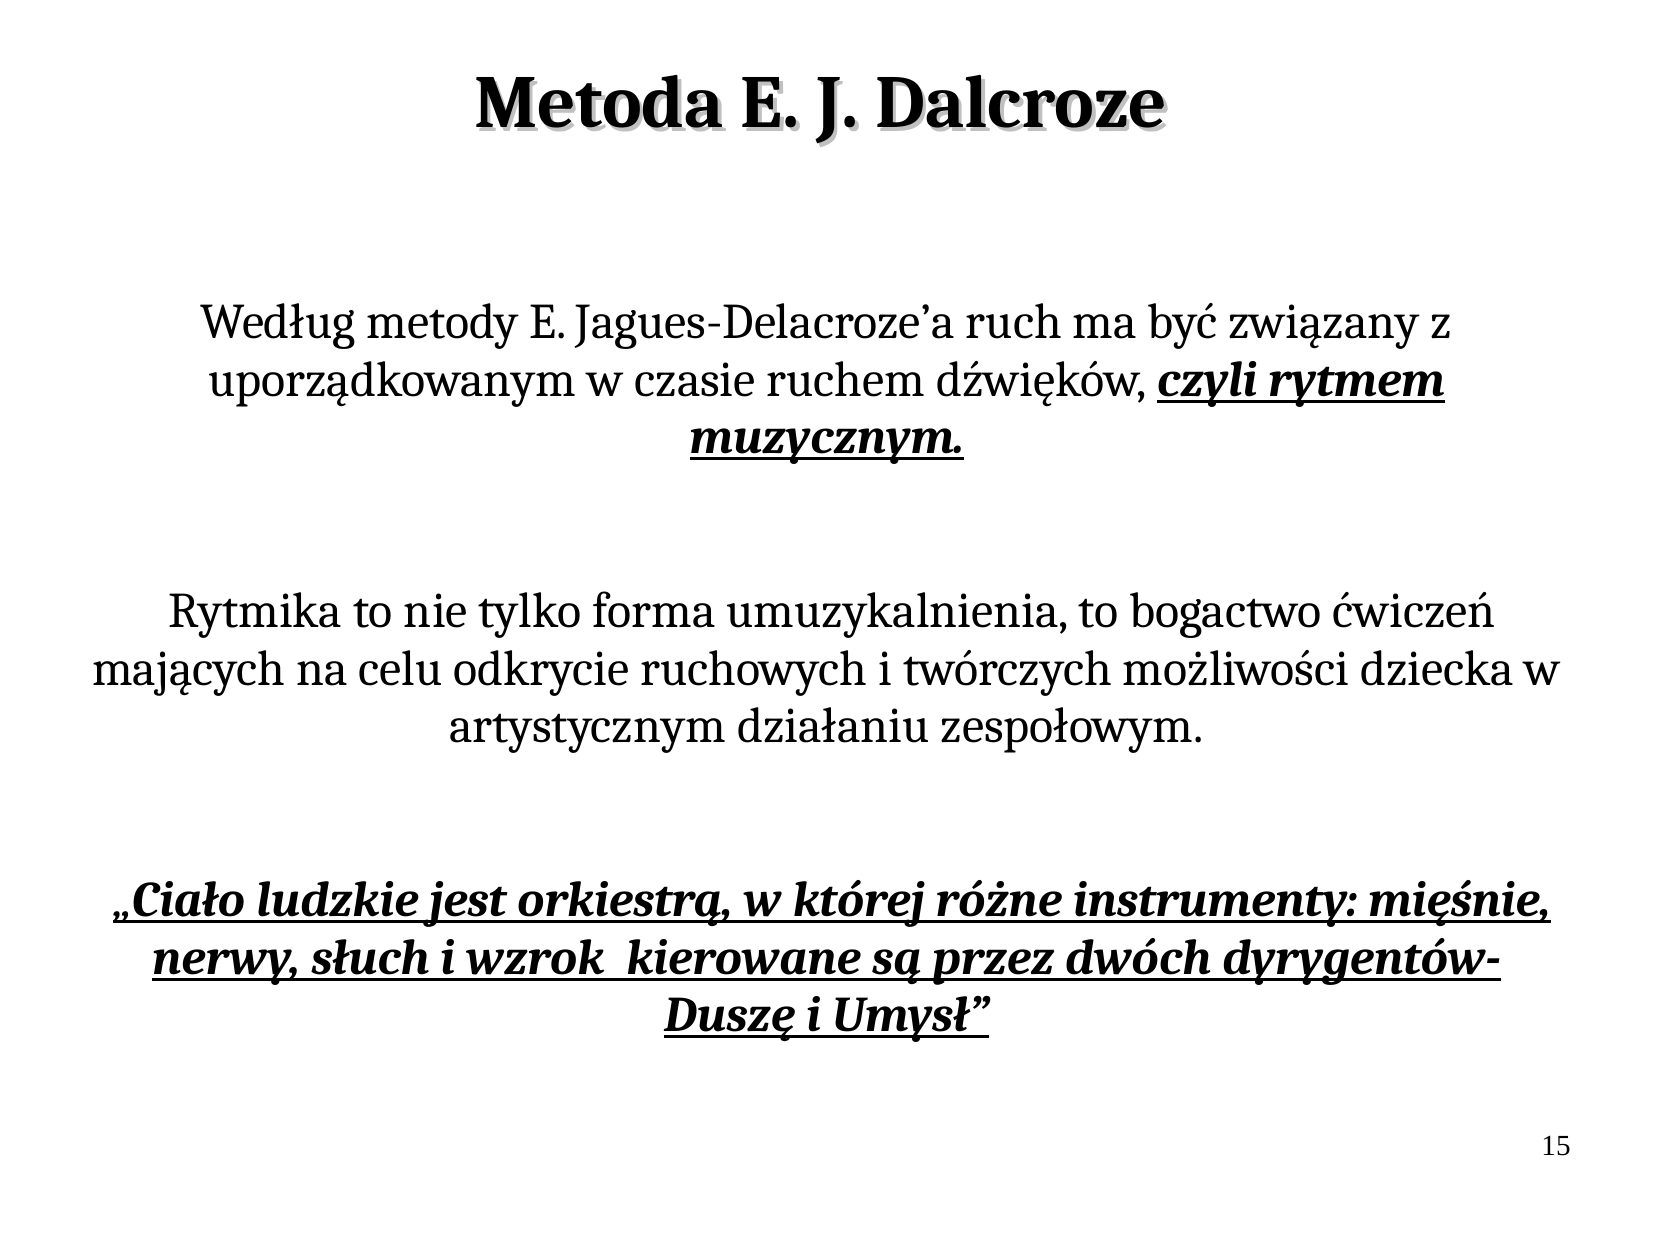

# Metoda E. J. Dalcroze
Według metody E. Jagues-Delacroze’a ruch ma być związany z uporządkowanym w czasie ruchem dźwięków, czyli rytmem muzycznym.
 Rytmika to nie tylko forma umuzykalnienia, to bogactwo ćwiczeń mających na celu odkrycie ruchowych i twórczych możliwości dziecka w artystycznym działaniu zespołowym.
 „Ciało ludzkie jest orkiestrą, w której różne instrumenty: mięśnie, nerwy, słuch i wzrok kierowane są przez dwóch dyrygentów- Duszę i Umysł”
15